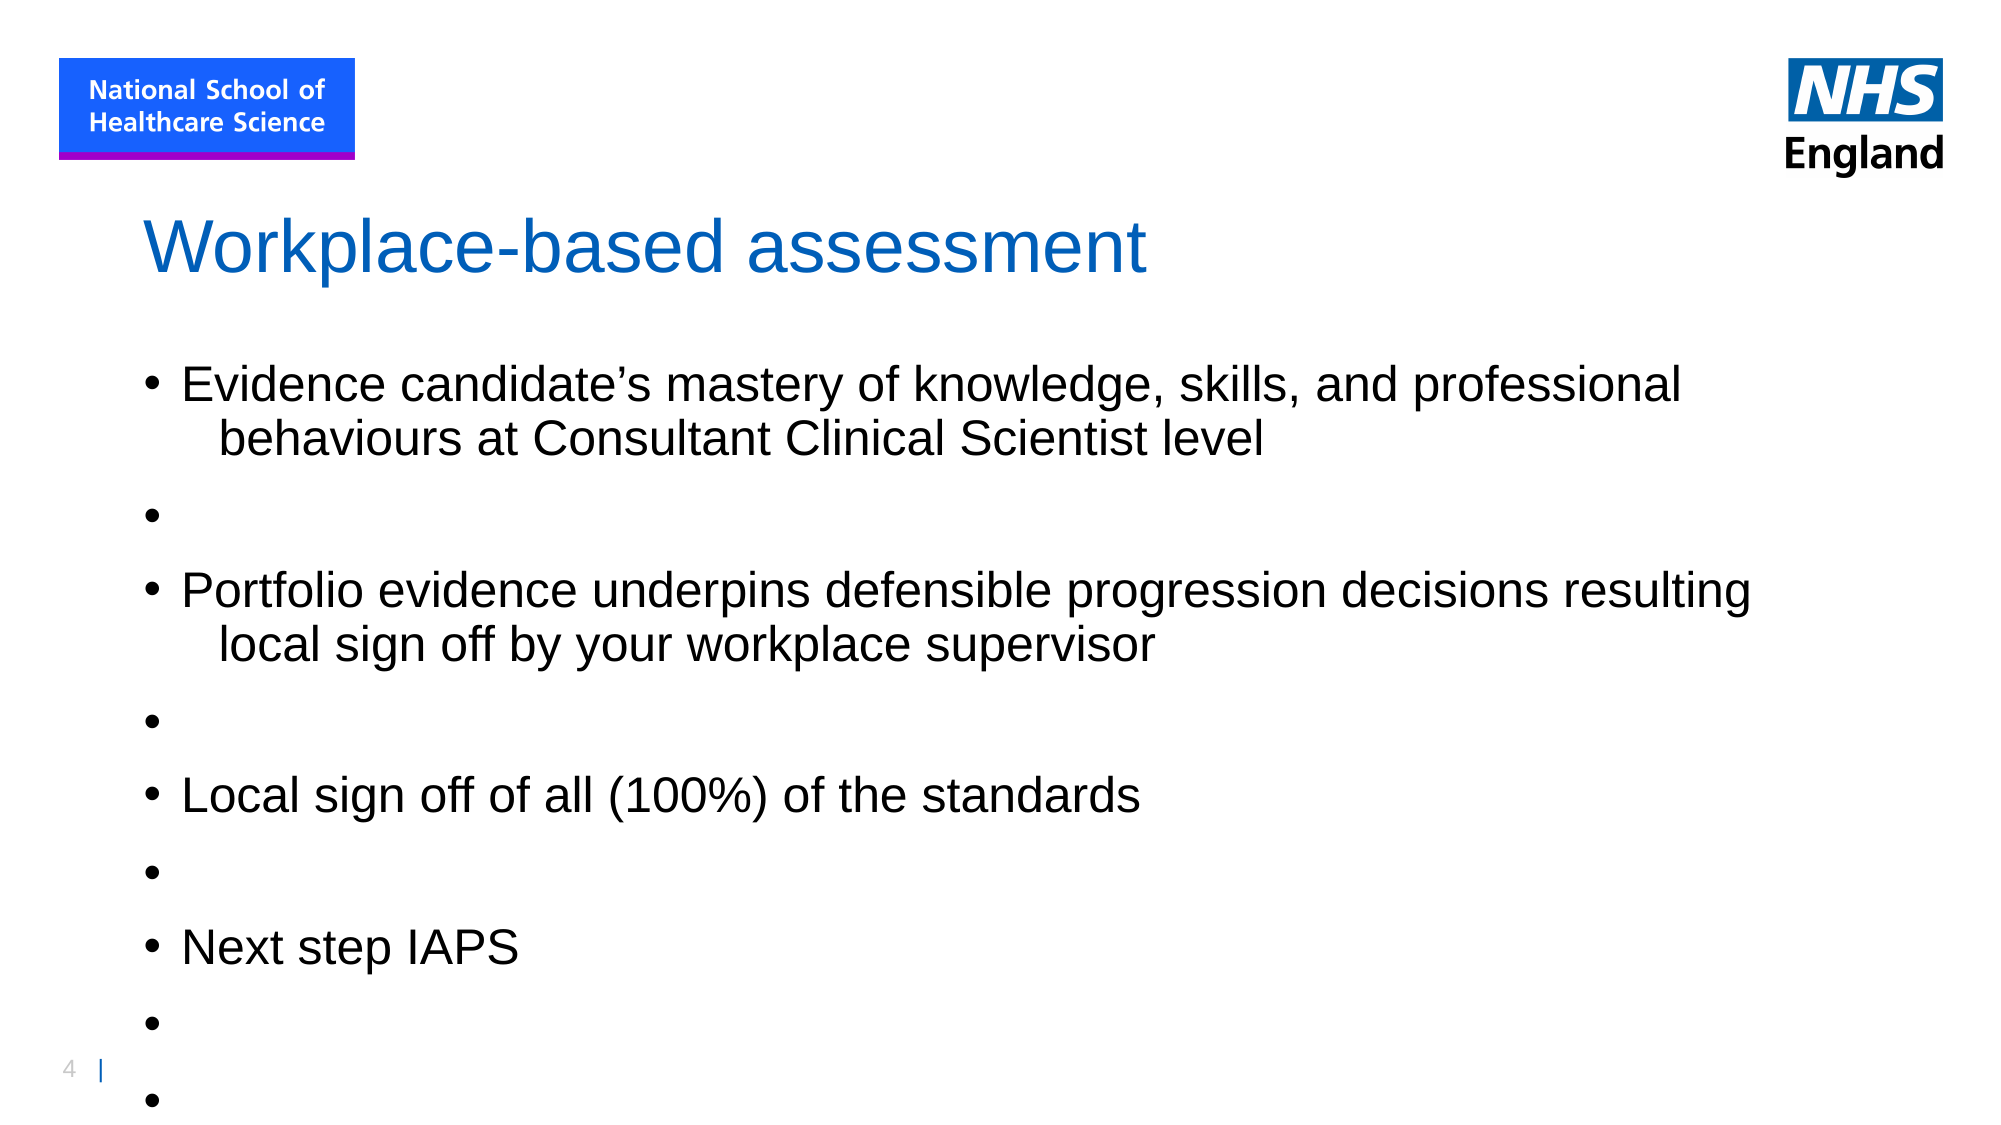

# Workplace-based assessment
Evidence candidate’s mastery of knowledge, skills, and professional behaviours at Consultant Clinical Scientist level
Portfolio evidence underpins defensible progression decisions resulting local sign off by your workplace supervisor
Local sign off of all (100%) of the standards
Next step IAPS